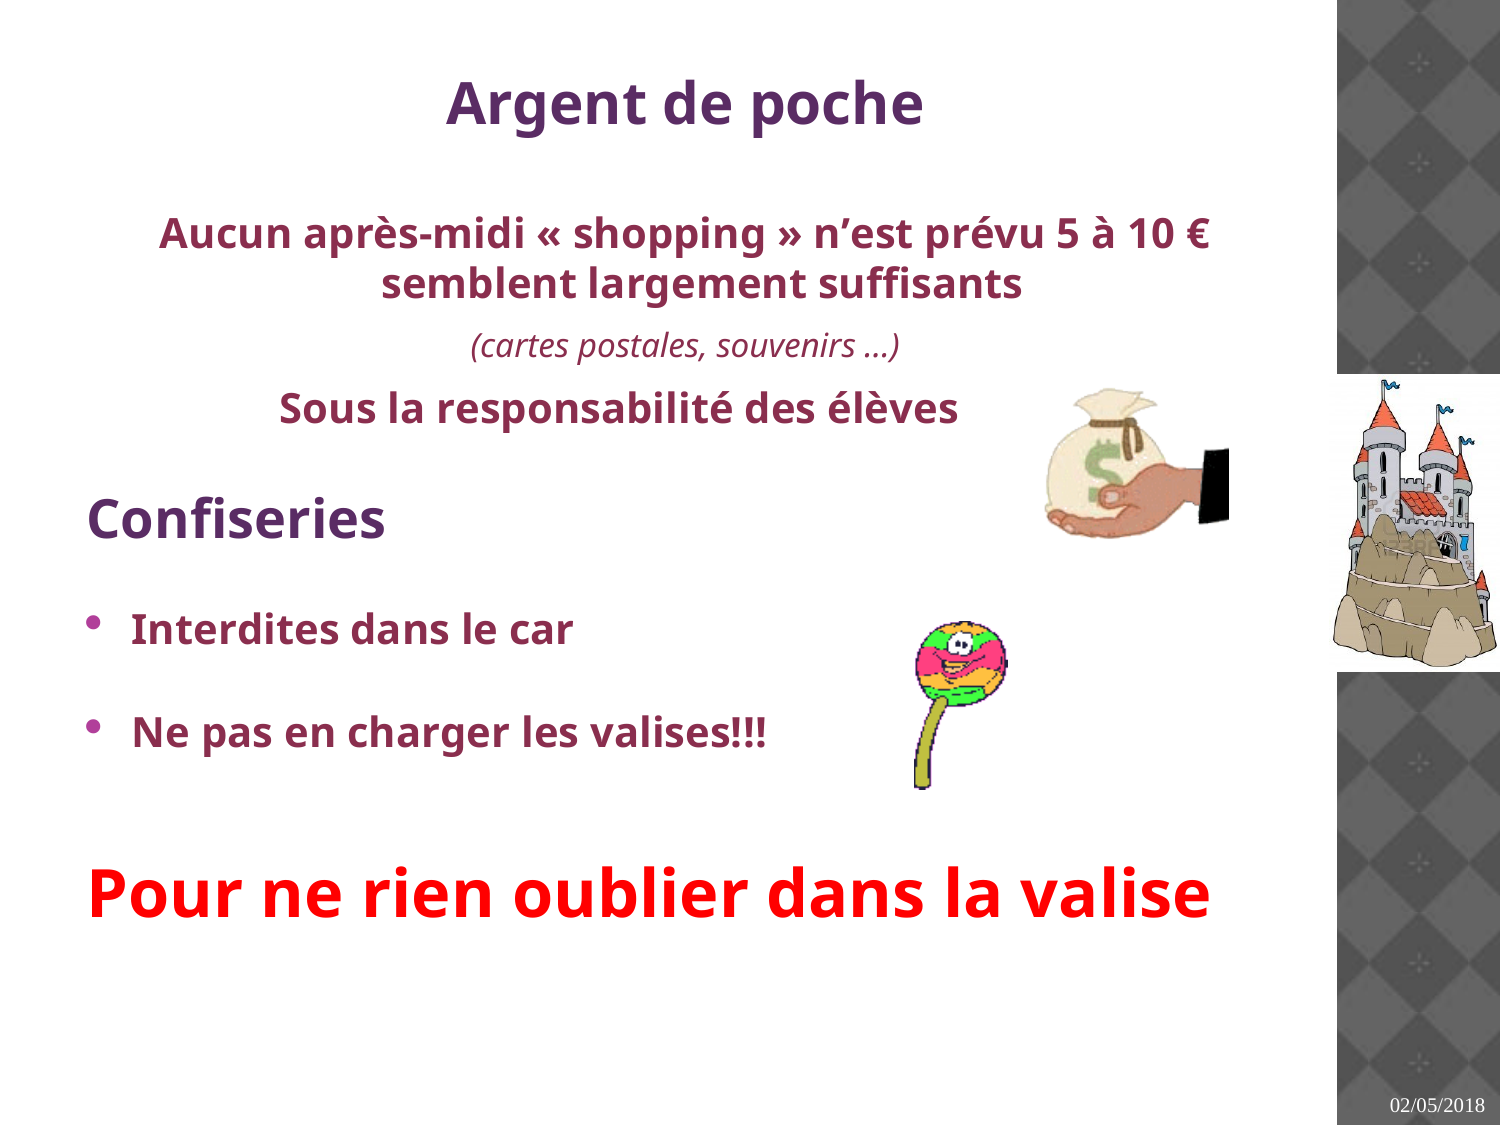

Argent de poche
Aucun après-midi « shopping » n’est prévu 5 à 10 € semblent largement suffisants
(cartes postales, souvenirs …)
 Sous la responsabilité des élèves
Confiseries
 Interdites dans le car
 Ne pas en charger les valises!!!
Pour ne rien oublier dans la valise
02/05/2018